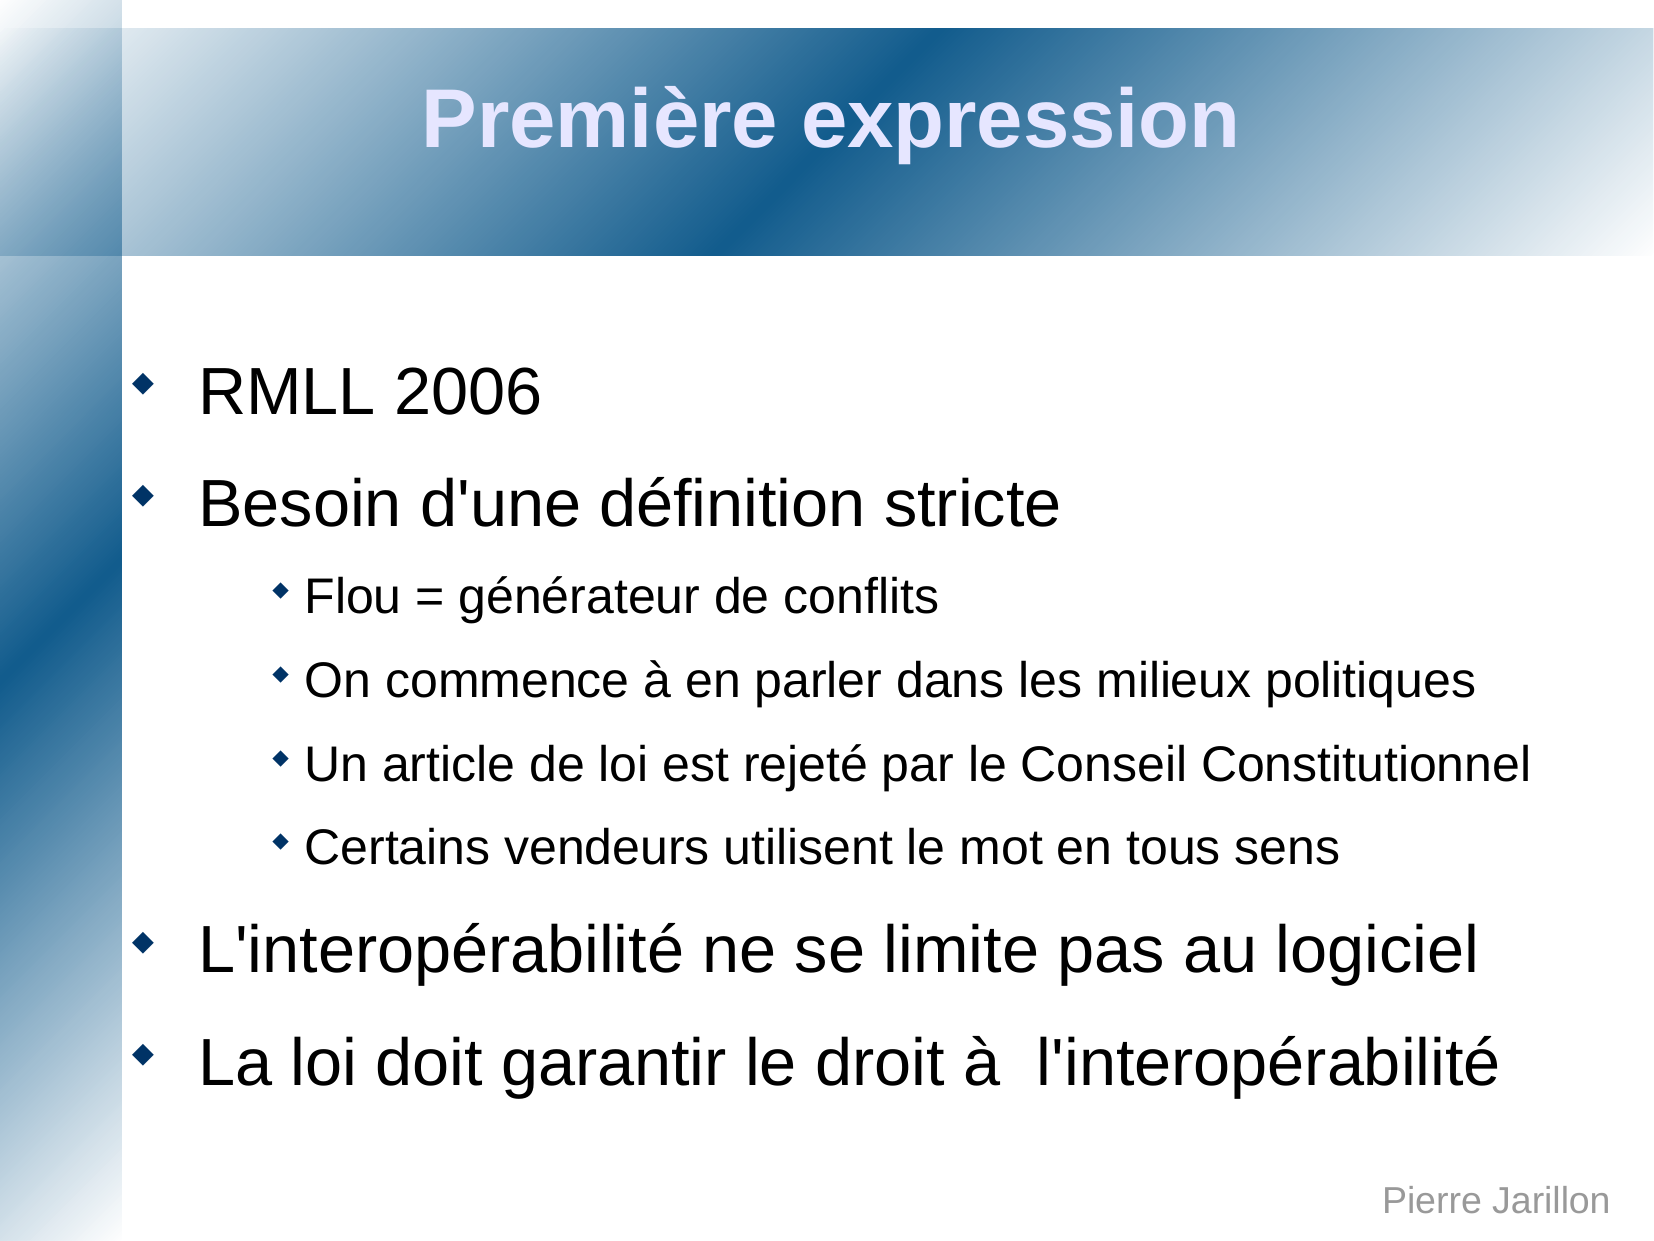

# Première expression
RMLL 2006
Besoin d'une définition stricte
Flou = générateur de conflits
On commence à en parler dans les milieux politiques
Un article de loi est rejeté par le Conseil Constitutionnel
Certains vendeurs utilisent le mot en tous sens
L'interopérabilité ne se limite pas au logiciel
La loi doit garantir le droit à l'interopérabilité